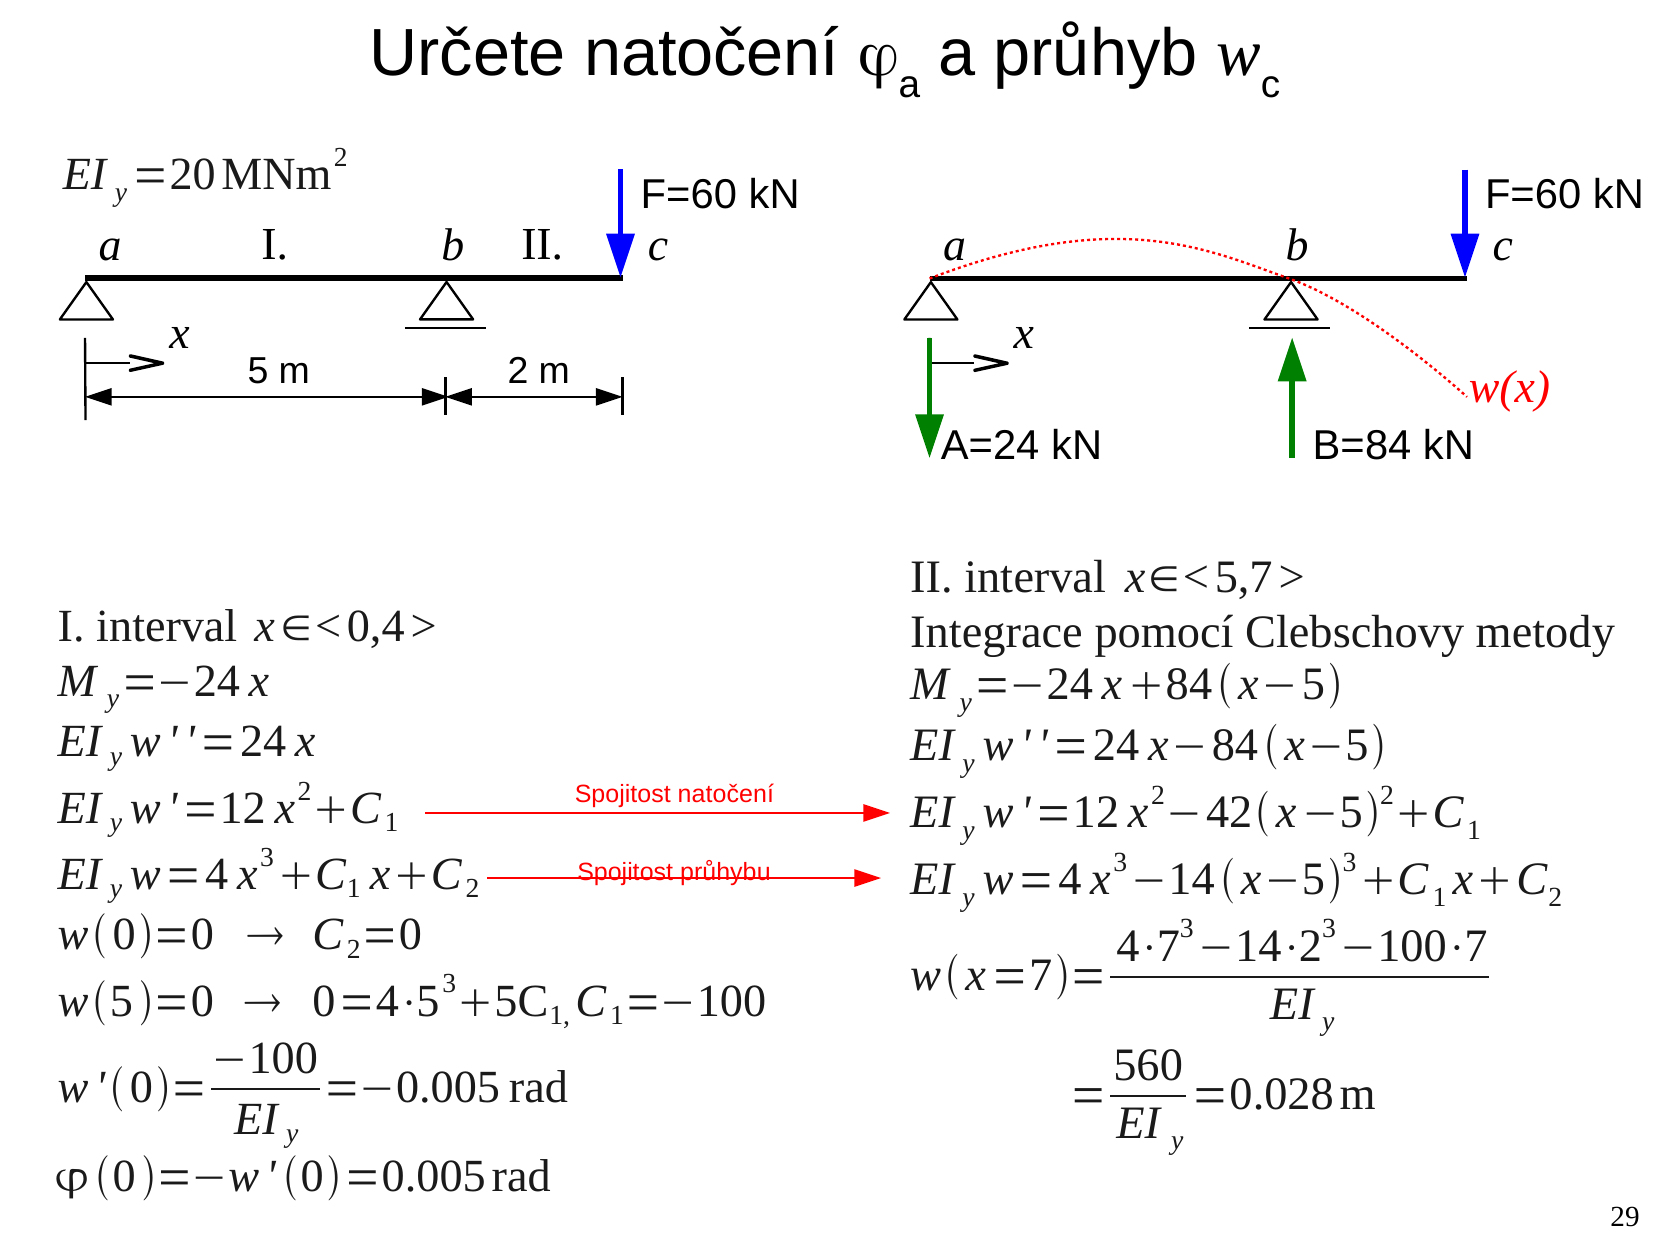

# Určete natočení ja a průhyb wc
F=60 kN
F=60 kN
I.
II.
a
b
a
c
b
c
x
x
5 m
2 m
w(x)
A=24 kN
B=84 kN
Spojitost natočení
Spojitost průhybu
29